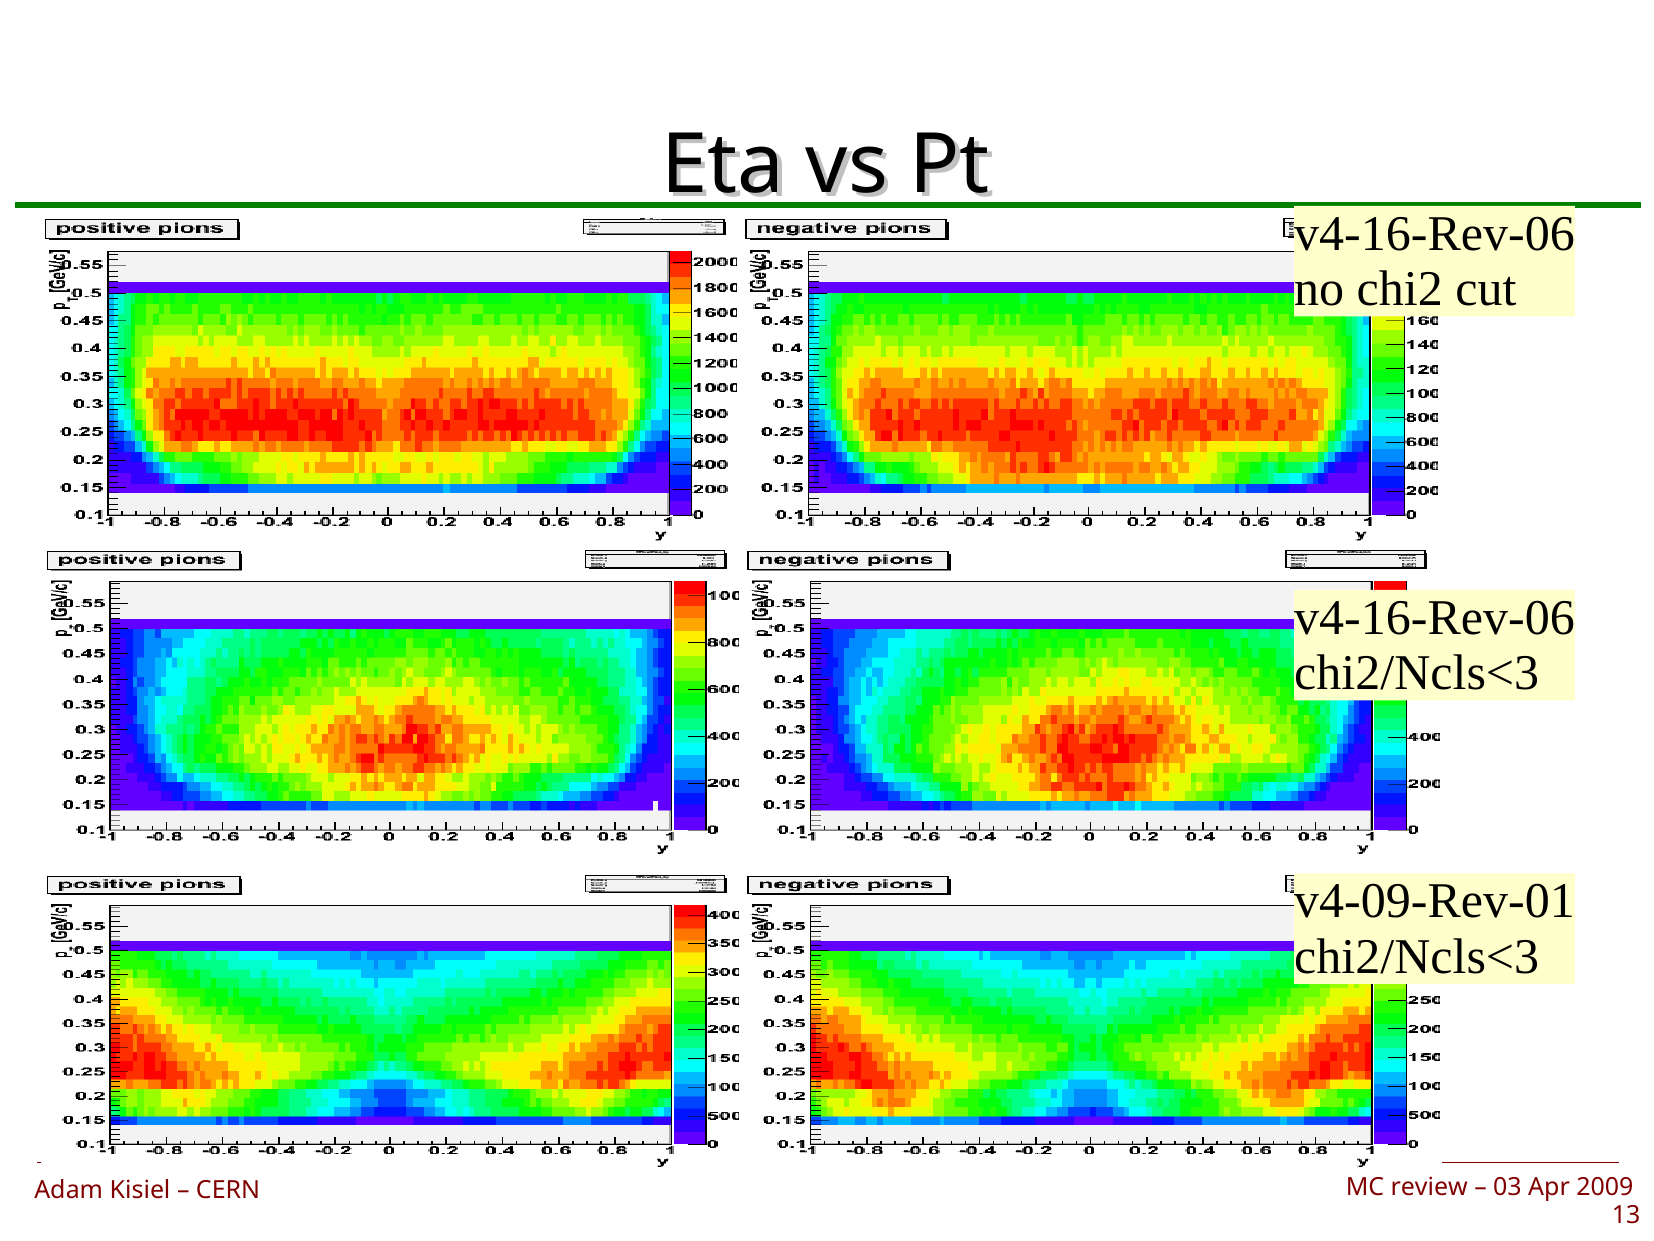

# Eta vs Pt
v4-16-Rev-06
no chi2 cut
v4-16-Rev-06
chi2/Ncls<3
v4-09-Rev-01
chi2/Ncls<3